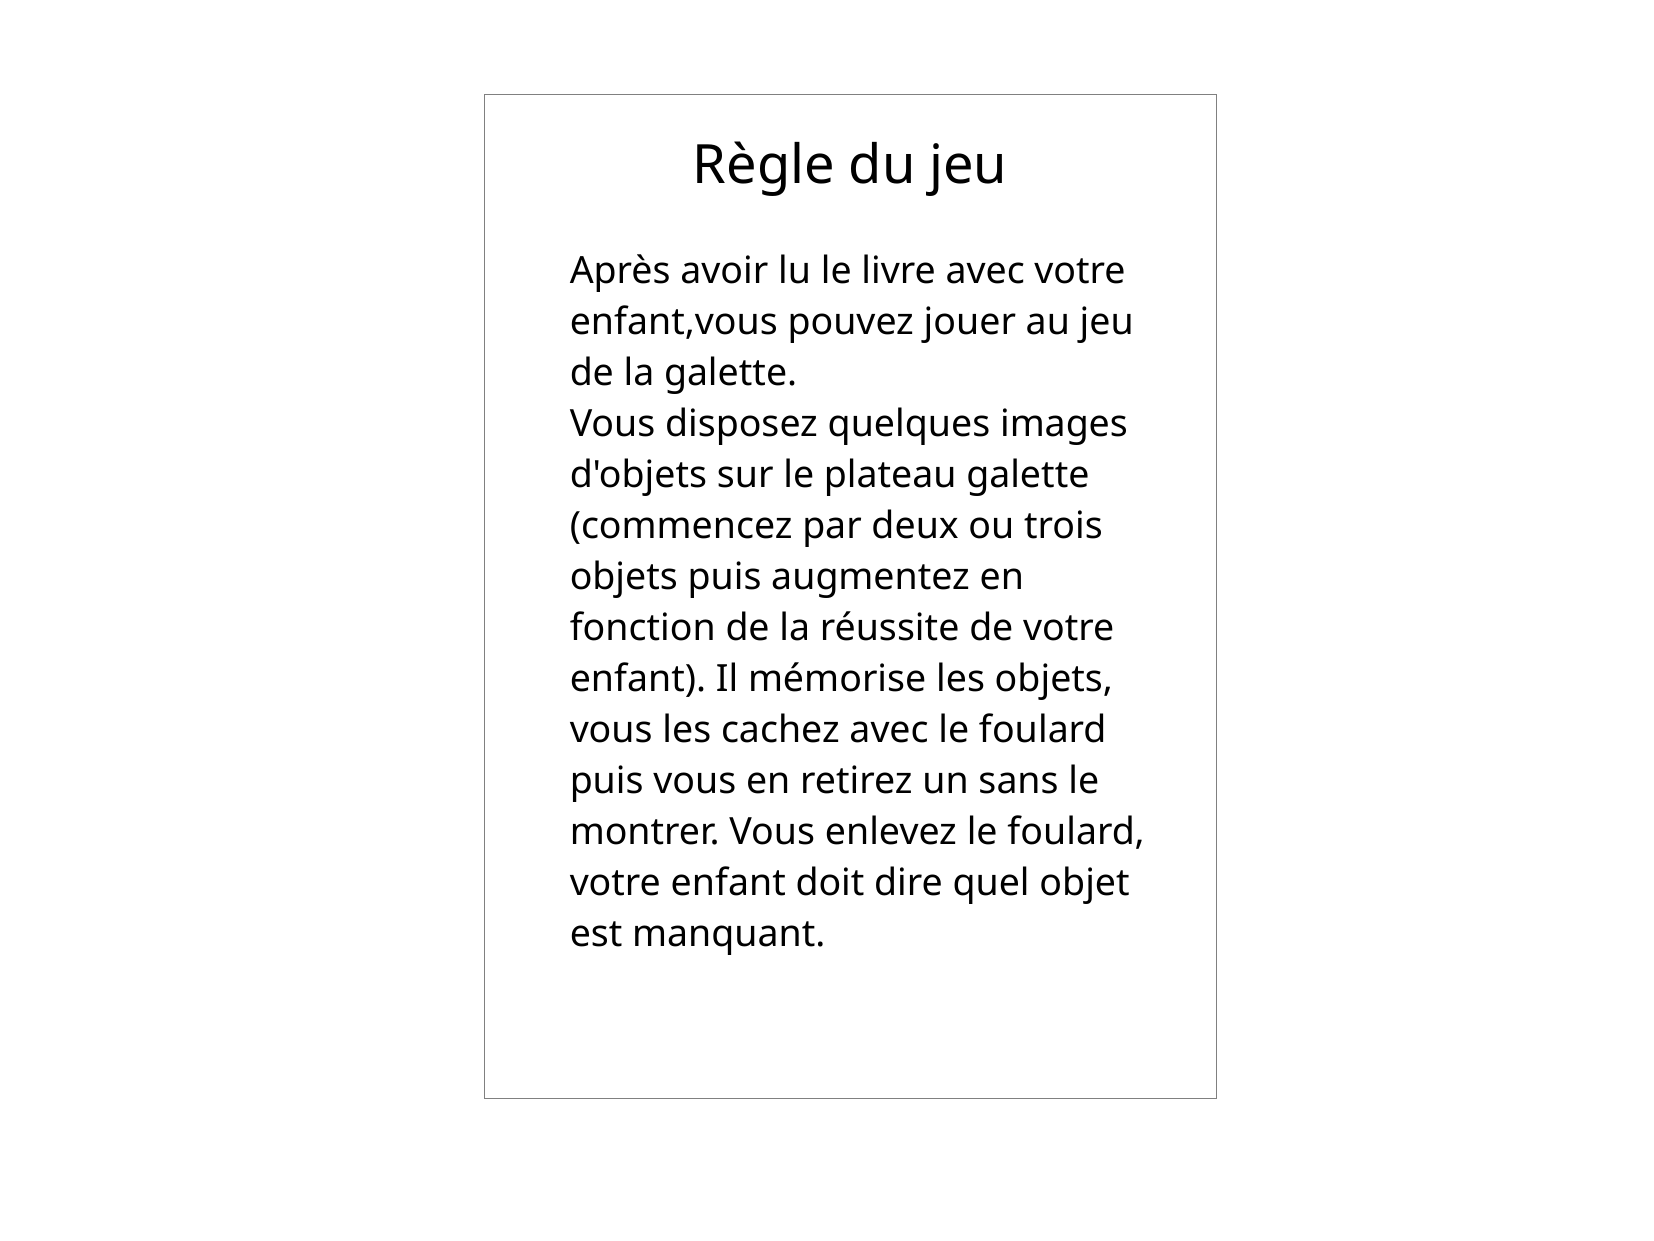

Règle du jeu
Après avoir lu le livre avec votre enfant,vous pouvez jouer au jeu de la galette.
Vous disposez quelques images d'objets sur le plateau galette (commencez par deux ou trois objets puis augmentez en fonction de la réussite de votre enfant). Il mémorise les objets, vous les cachez avec le foulard puis vous en retirez un sans le montrer. Vous enlevez le foulard, votre enfant doit dire quel objet est manquant.